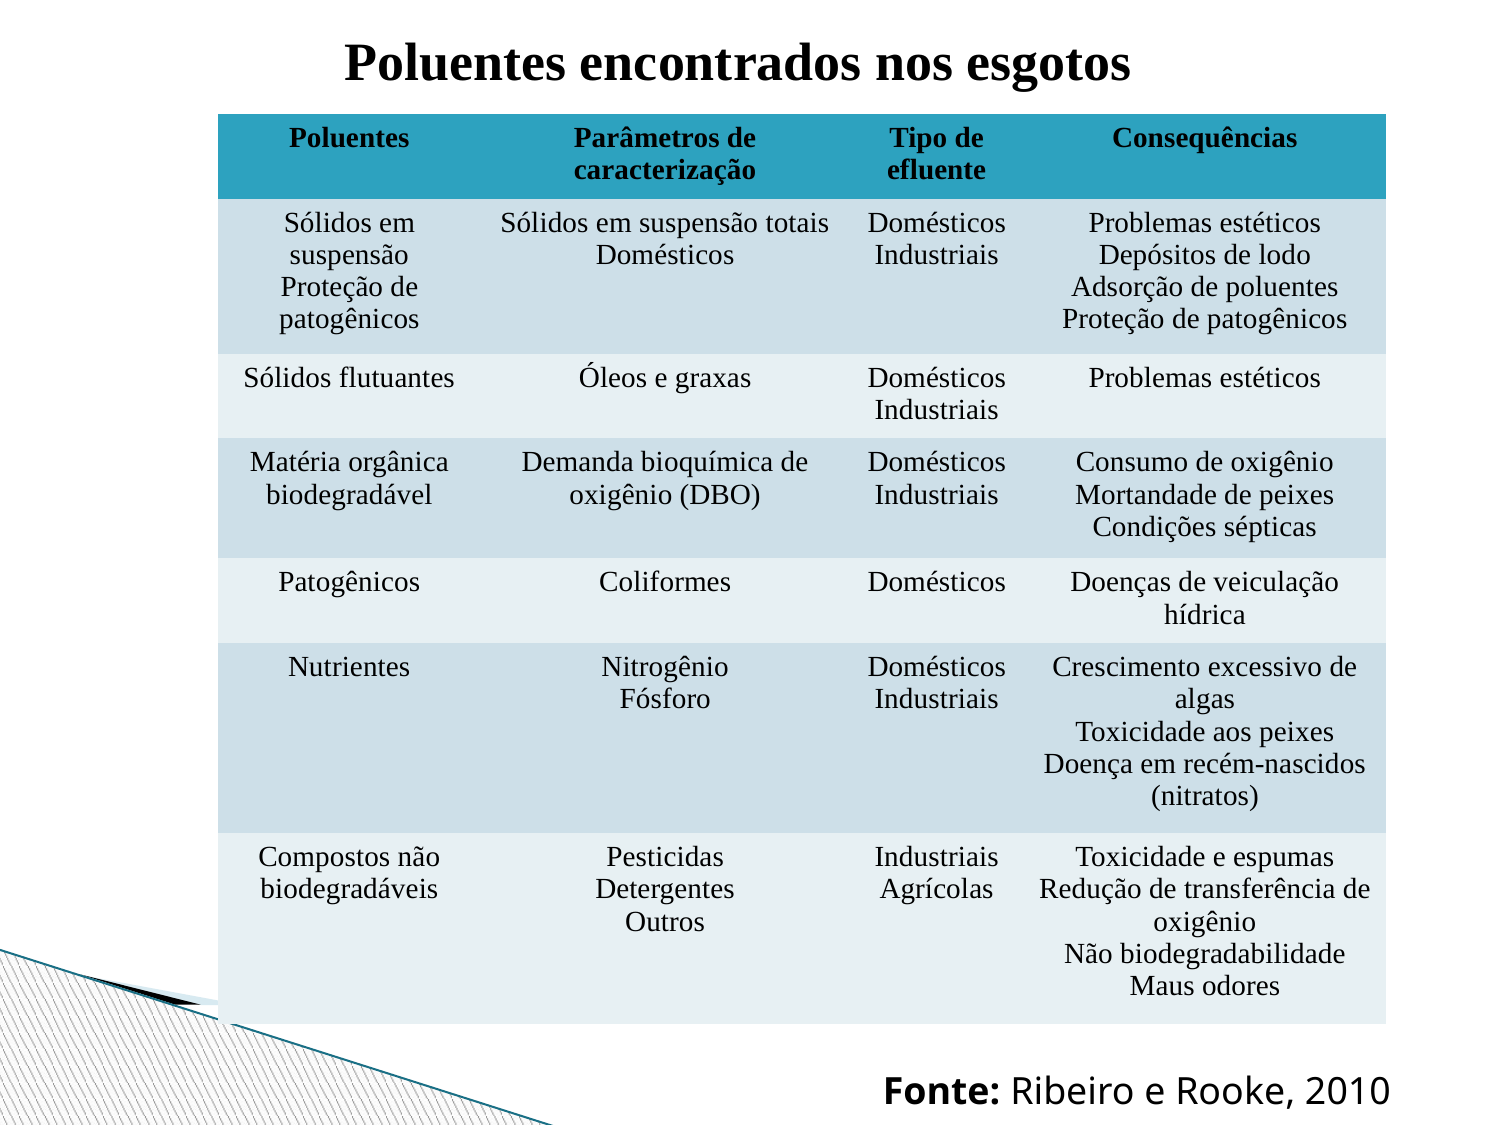

# Poluentes encontrados nos esgotos
| Poluentes | Parâmetros de caracterização | Tipo de efluente | Consequências |
| --- | --- | --- | --- |
| Sólidos em suspensão Proteção de patogênicos | Sólidos em suspensão totais Domésticos | Domésticos Industriais | Problemas estéticos Depósitos de lodo Adsorção de poluentes Proteção de patogênicos |
| Sólidos flutuantes | Óleos e graxas | Domésticos Industriais | Problemas estéticos |
| Matéria orgânica biodegradável | Demanda bioquímica de oxigênio (DBO) | Domésticos Industriais | Consumo de oxigênio Mortandade de peixes Condições sépticas |
| Patogênicos | Coliformes | Domésticos | Doenças de veiculação hídrica |
| Nutrientes | Nitrogênio Fósforo | Domésticos Industriais | Crescimento excessivo de algas Toxicidade aos peixes Doença em recém-nascidos (nitratos) |
| Compostos não biodegradáveis | Pesticidas Detergentes Outros | Industriais Agrícolas | Toxicidade e espumas Redução de transferência de oxigênio Não biodegradabilidade Maus odores |
Fonte: Ribeiro e Rooke, 2010